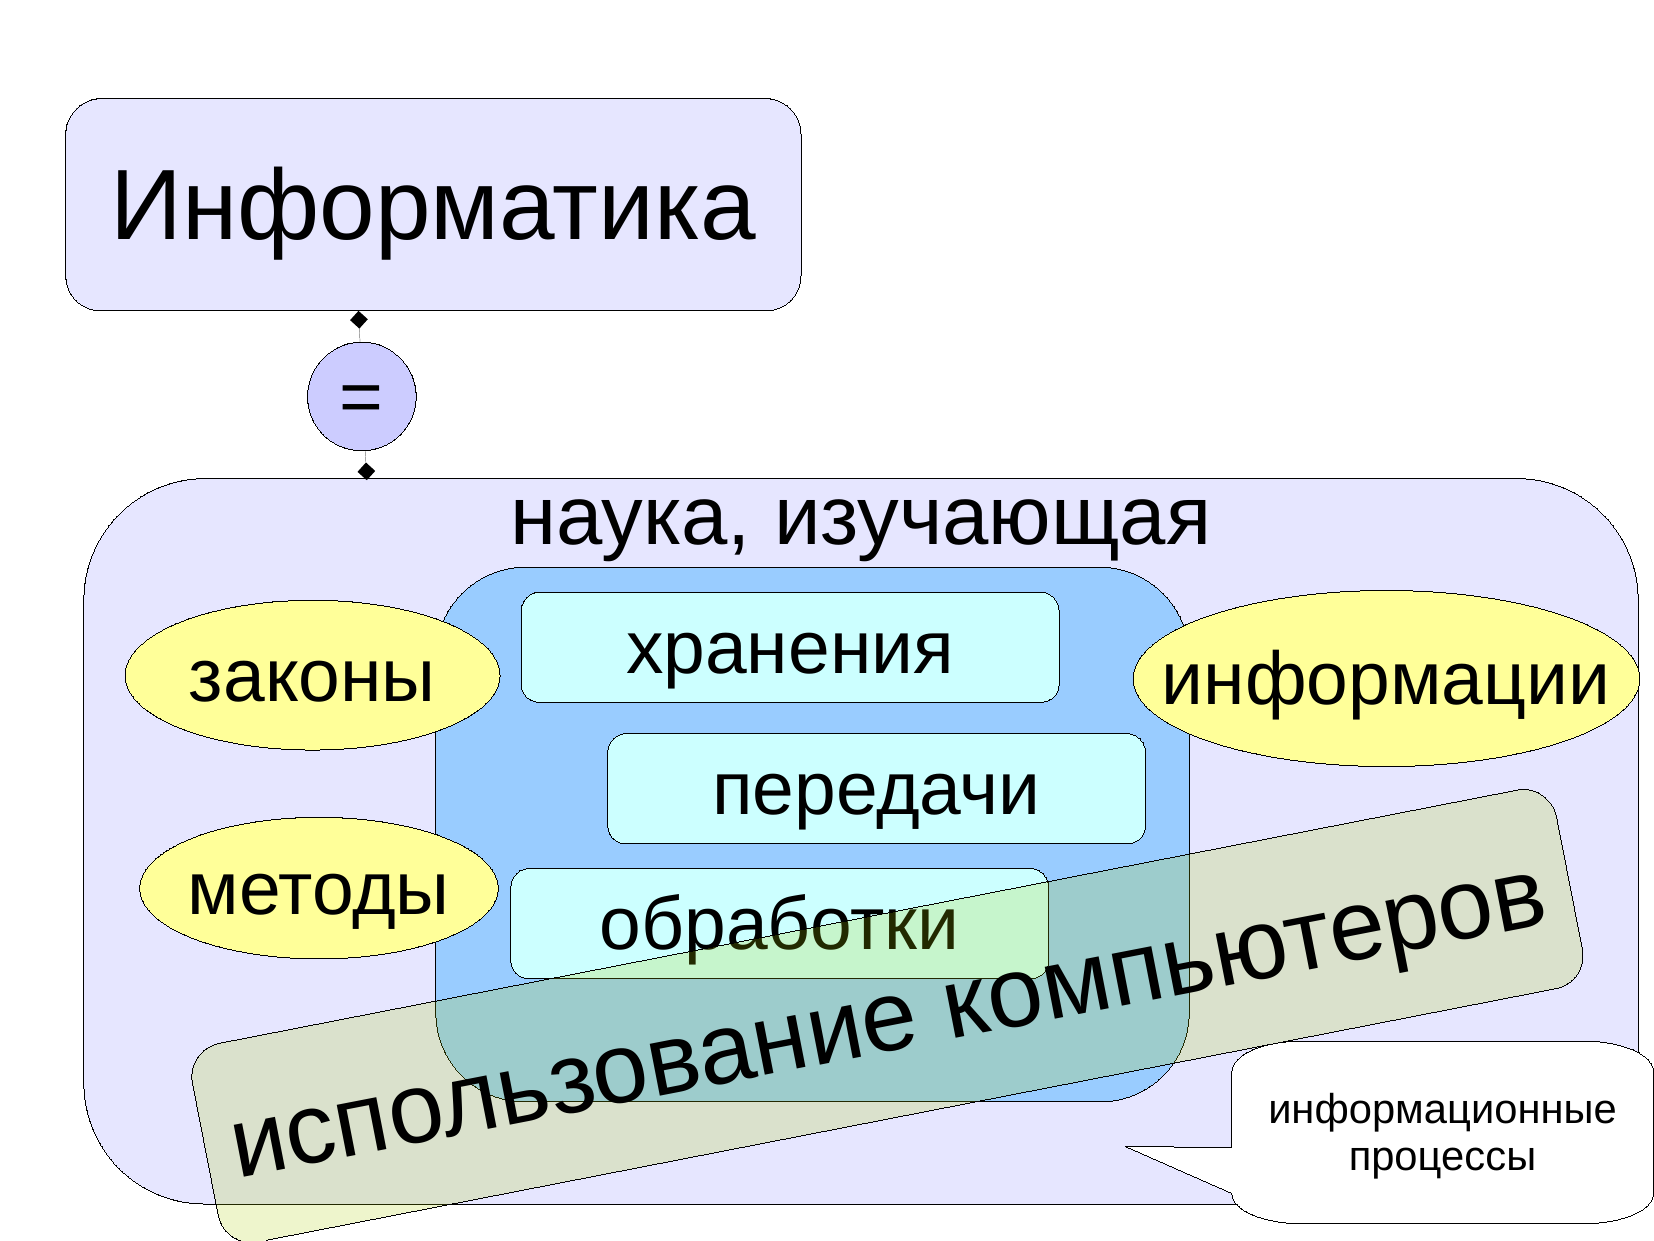

Информатика
Информатика
=
наука, изучающая
информации
хранения
законы
передачи
методы
обработки
использование компьютеров
информационные
процессы